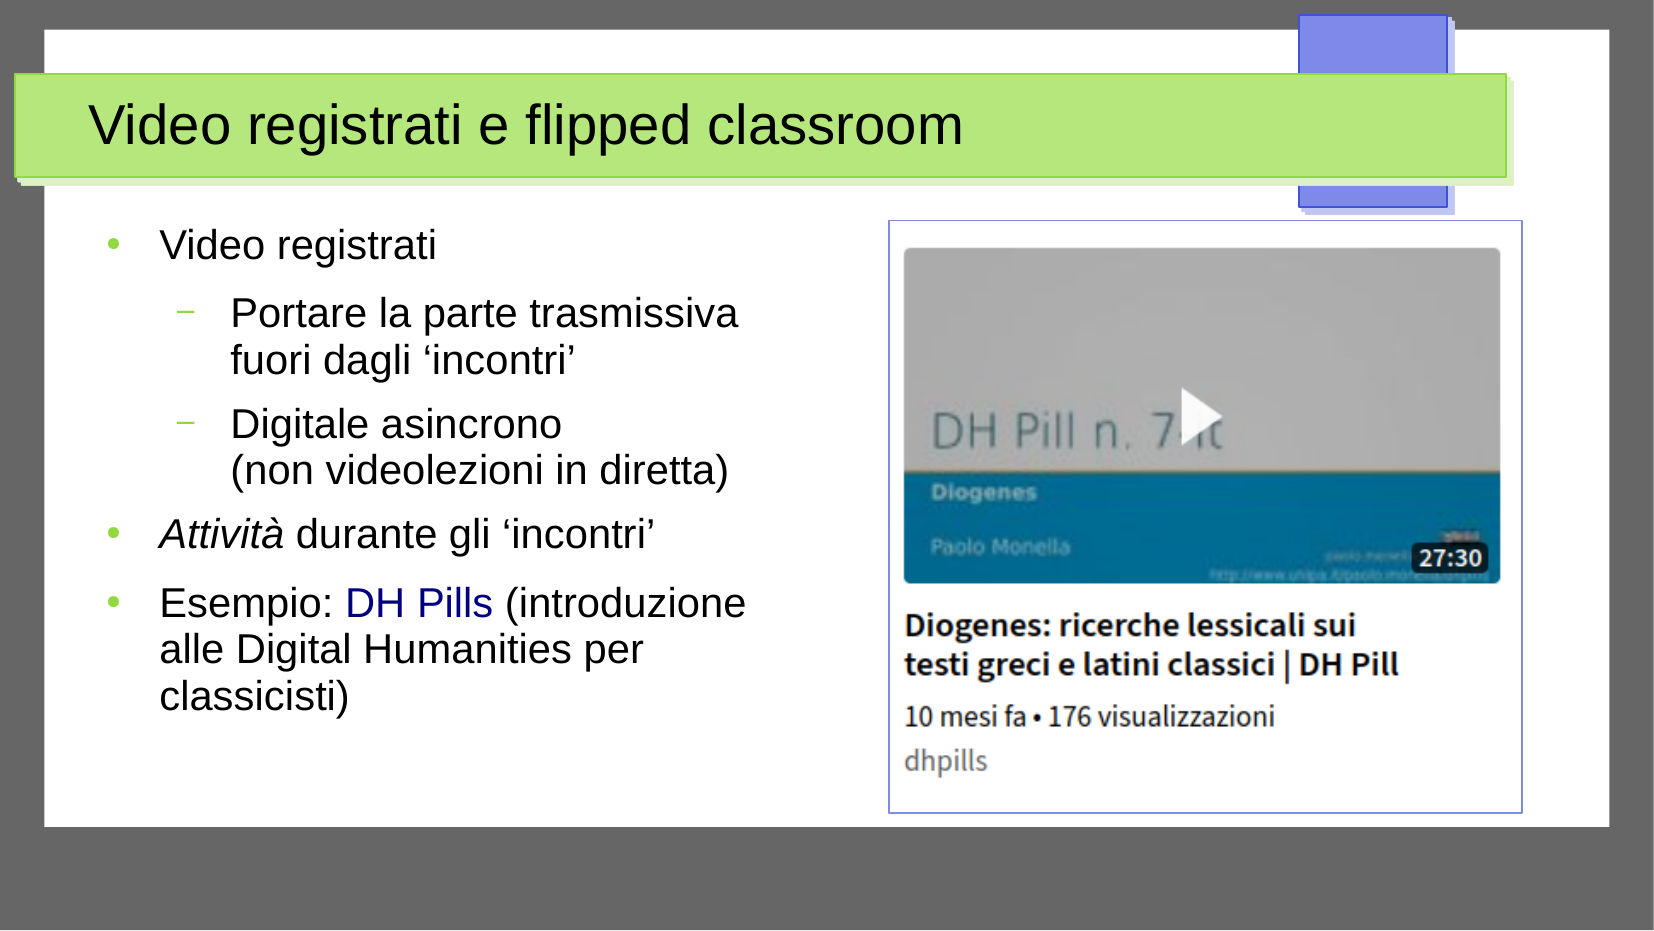

# Video registrati e flipped classroom
Video registrati
Portare la parte trasmissiva fuori dagli ‘incontri’
Digitale asincrono
(non videolezioni in diretta)
Attività durante gli ‘incontri’
Esempio: DH Pills (introduzione alle Digital Humanities per classicisti)